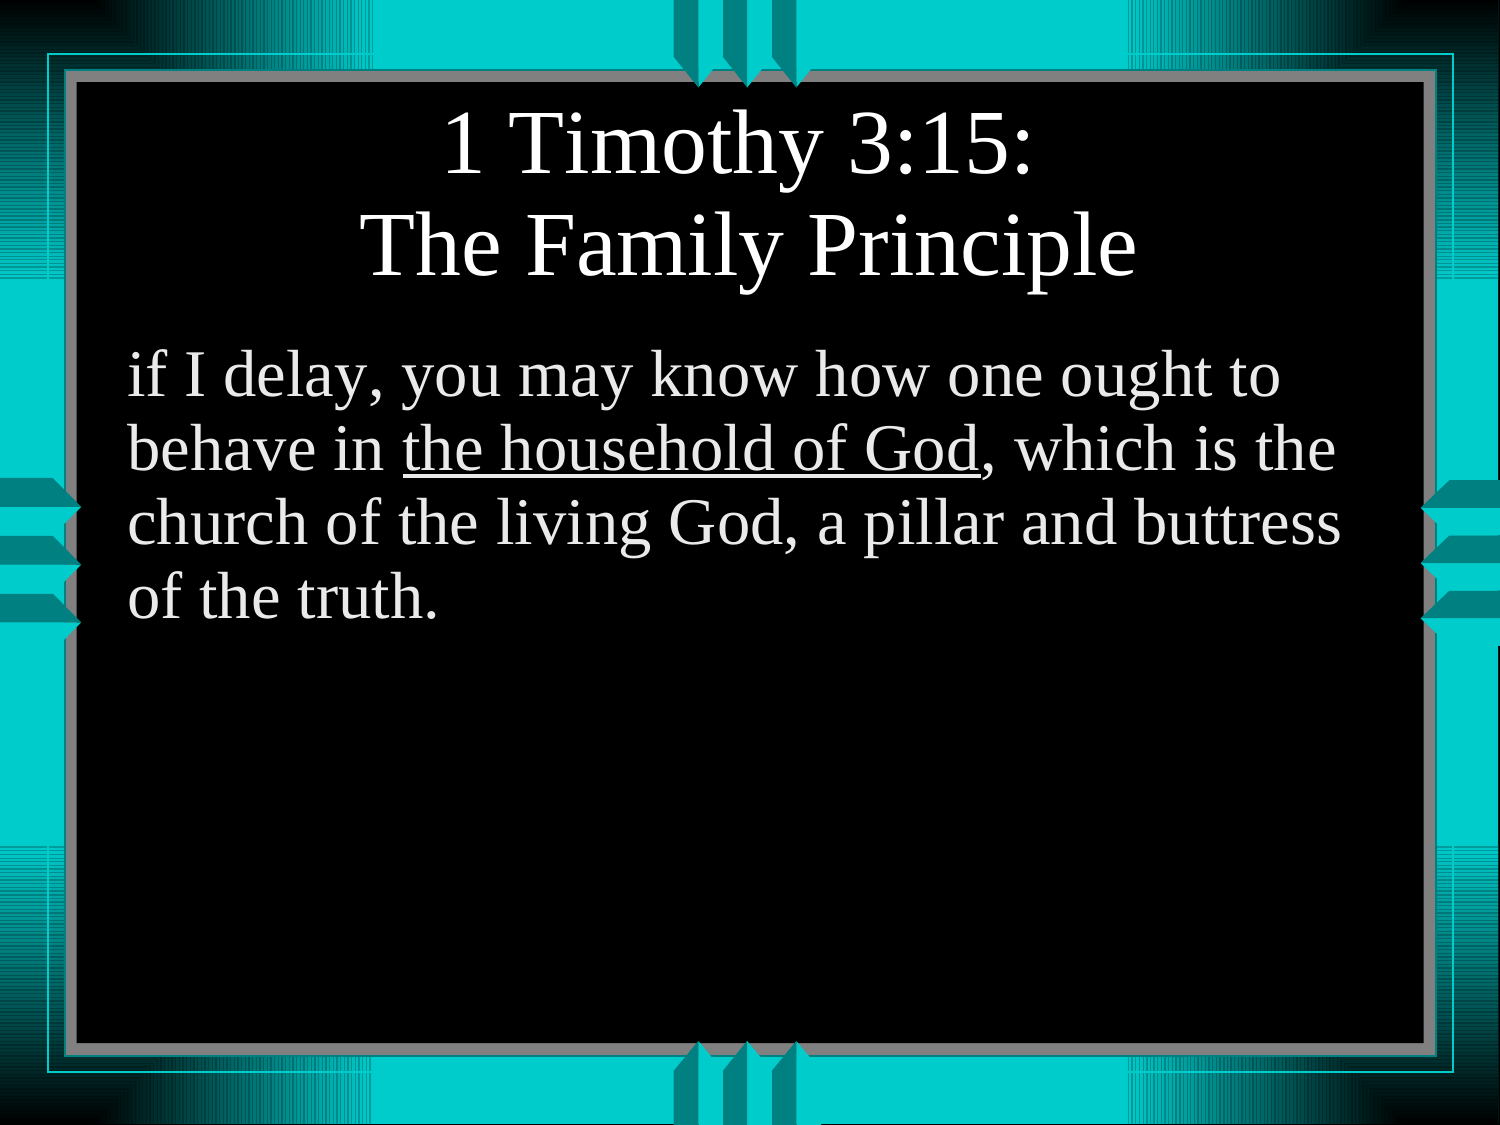

# 1 Timothy 3:15: The Family Principle
if I delay, you may know how one ought to behave in the household of God, which is the church of the living God, a pillar and buttress of the truth.